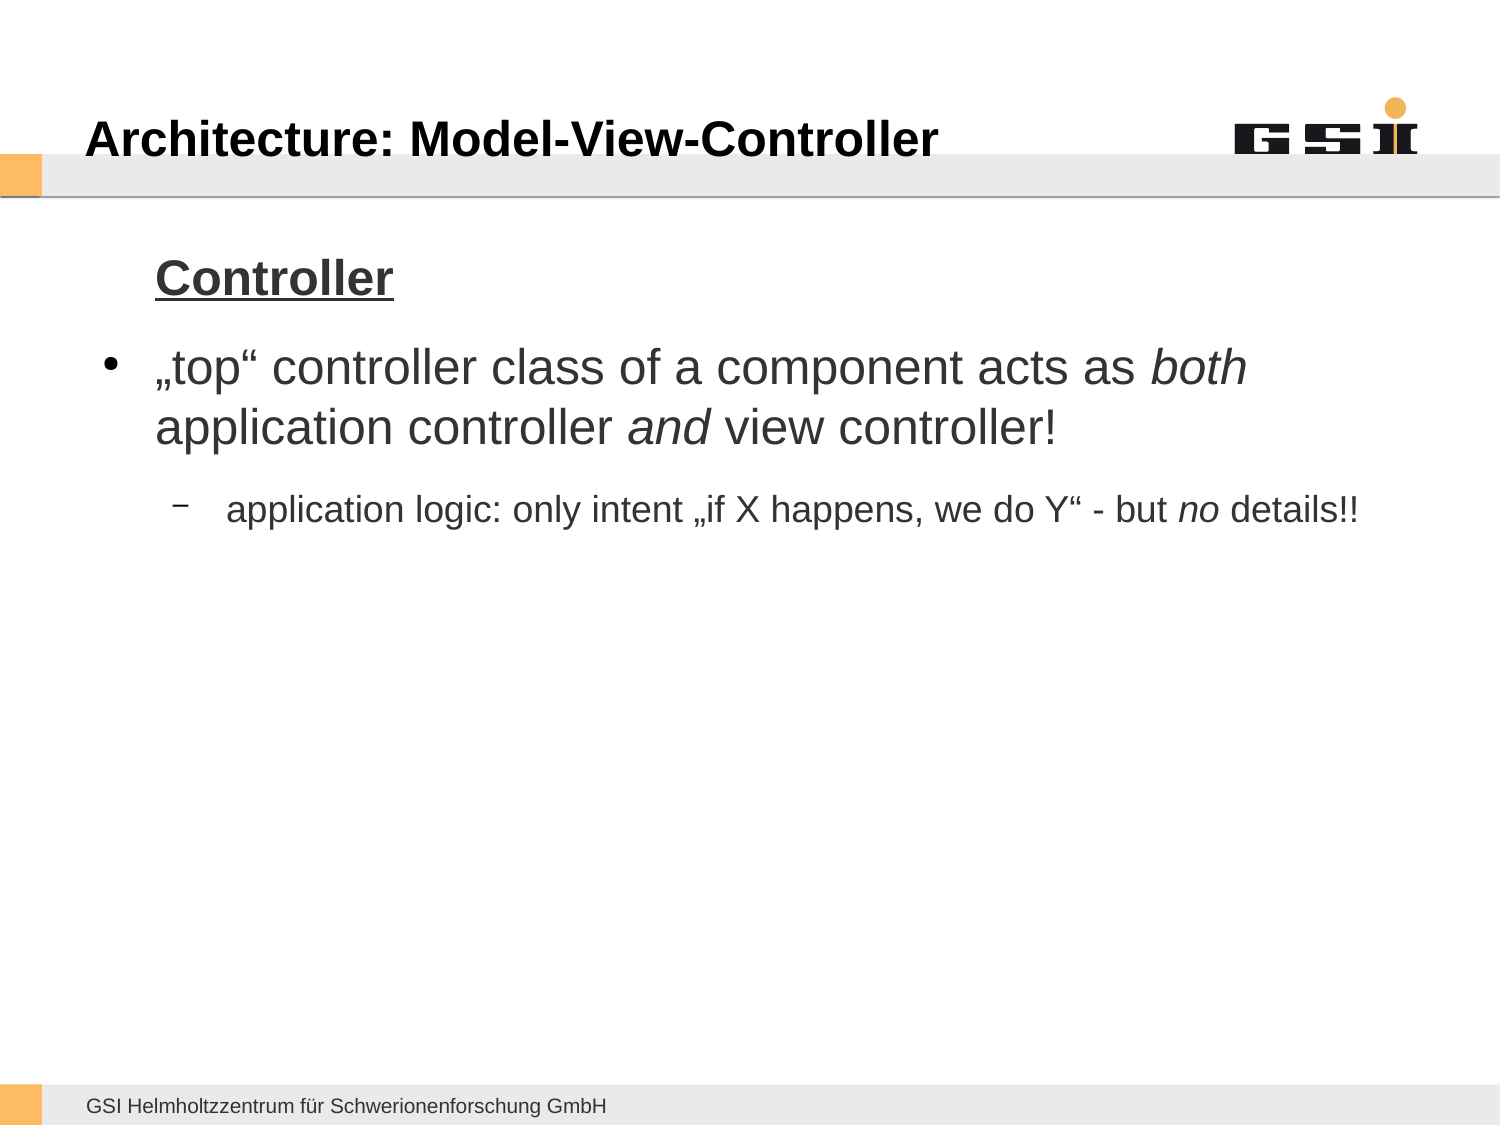

# Architecture: Model-View-Controller
Controller
„top“ controller class of a component acts as both
application controller and view controller!
application logic: only intent „if X happens, we do Y“ - but no details!!